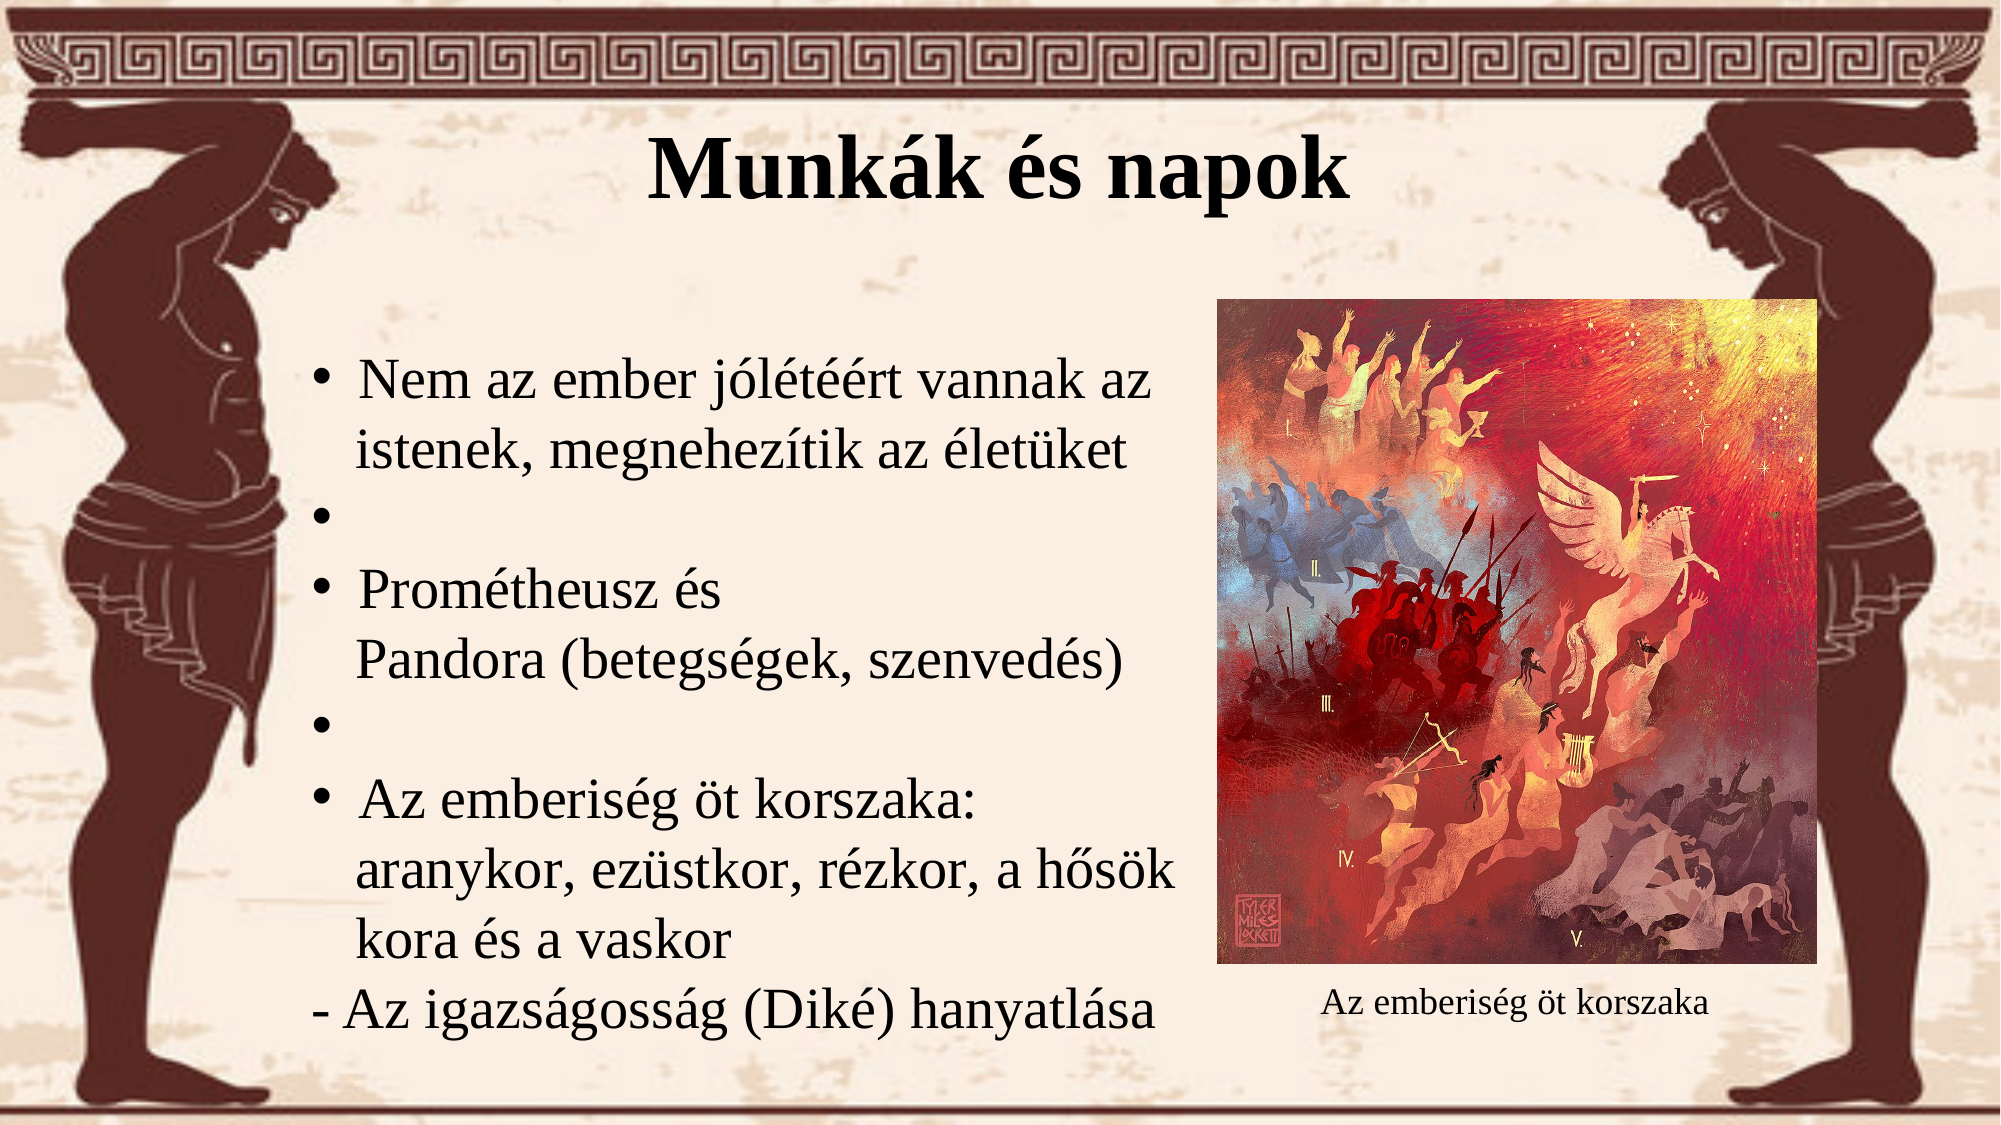

# Munkák és napok
Nem az ember jólétéért vannak az
 istenek, megnehezítik az életüket
Prométheusz és
 Pandora (betegségek, szenvedés)
Az emberiség öt korszaka:
 aranykor, ezüstkor, rézkor, a hősök
 kora és a vaskor
- Az igazságosság (Diké) hanyatlása
Az emberiség öt korszaka